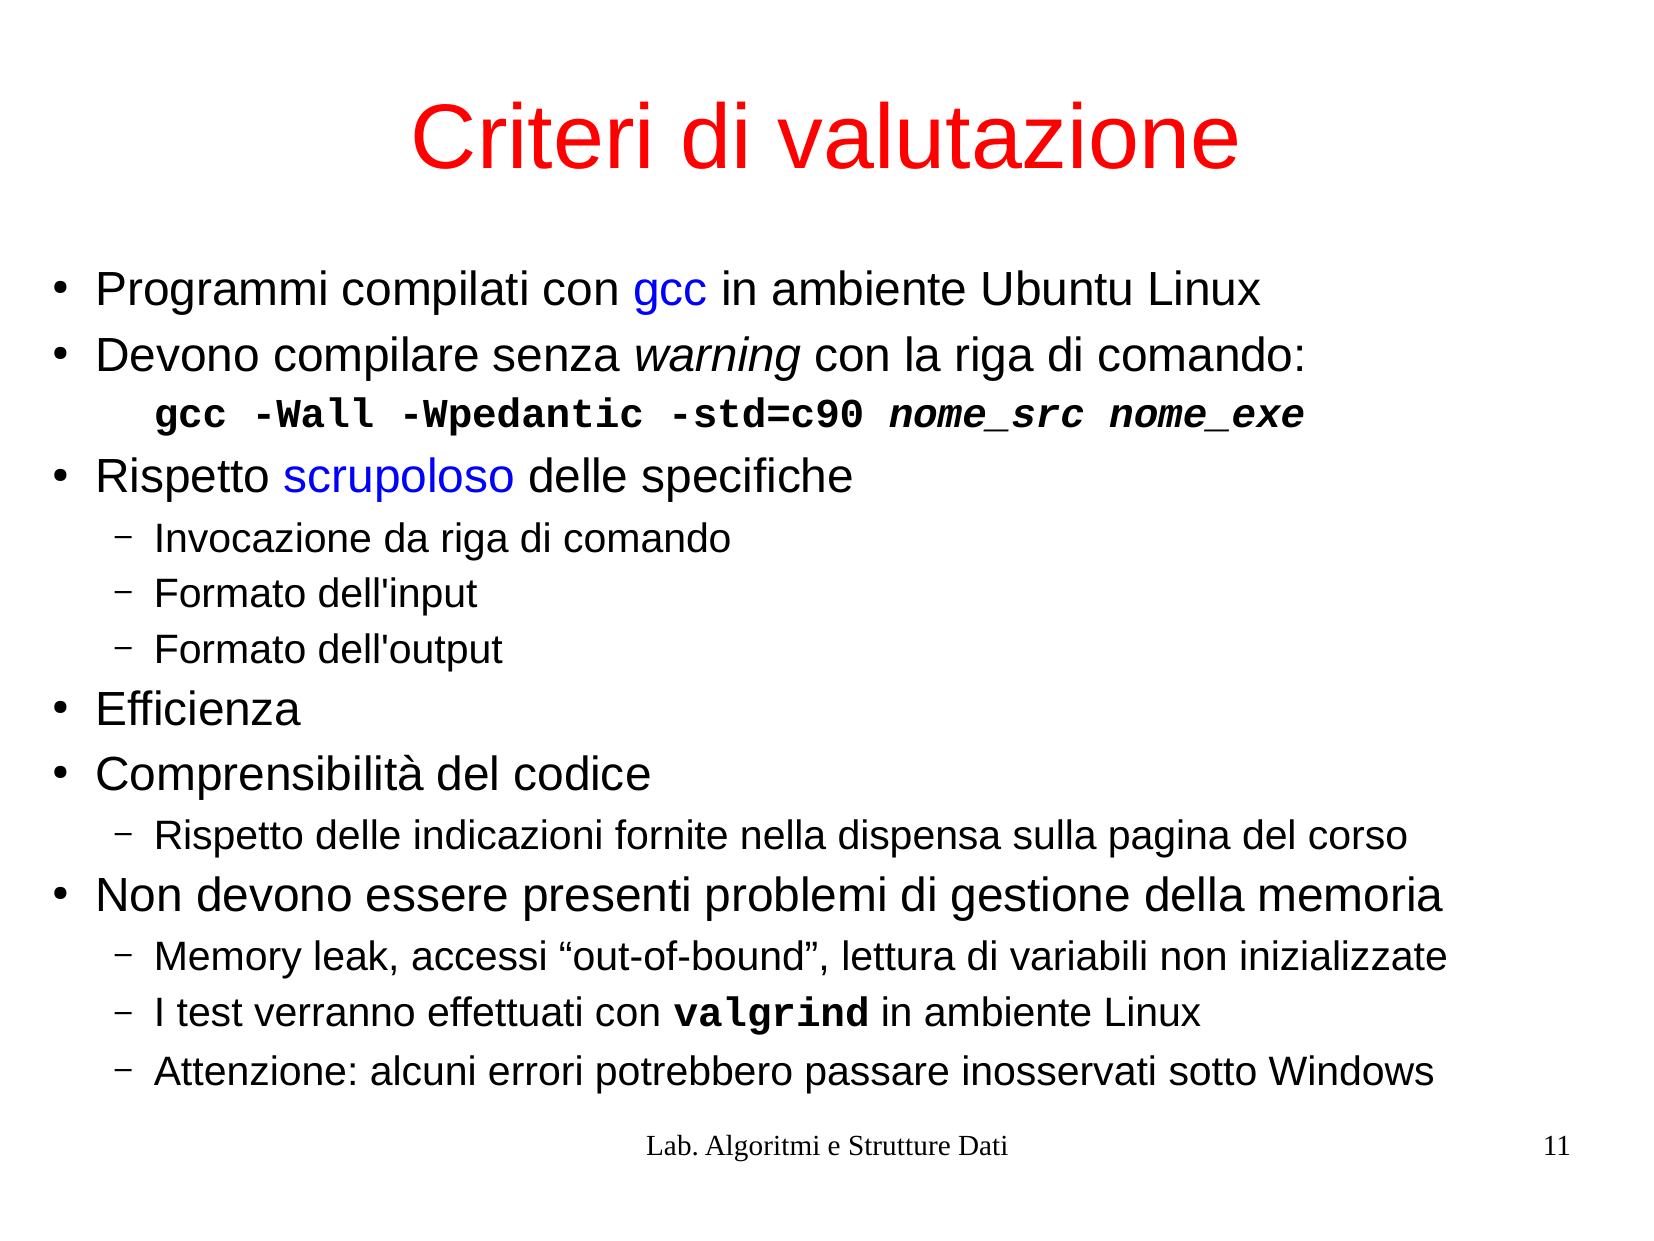

# Criteri di valutazione
Programmi compilati con gcc in ambiente Ubuntu Linux
Devono compilare senza warning con la riga di comando:
gcc -Wall -Wpedantic -std=c90 nome_src nome_exe
Rispetto scrupoloso delle specifiche
Invocazione da riga di comando
Formato dell'input
Formato dell'output
Efficienza
Comprensibilità del codice
Rispetto delle indicazioni fornite nella dispensa sulla pagina del corso
Non devono essere presenti problemi di gestione della memoria
Memory leak, accessi “out-of-bound”, lettura di variabili non inizializzate
I test verranno effettuati con valgrind in ambiente Linux
Attenzione: alcuni errori potrebbero passare inosservati sotto Windows
Lab. Algoritmi e Strutture Dati
11